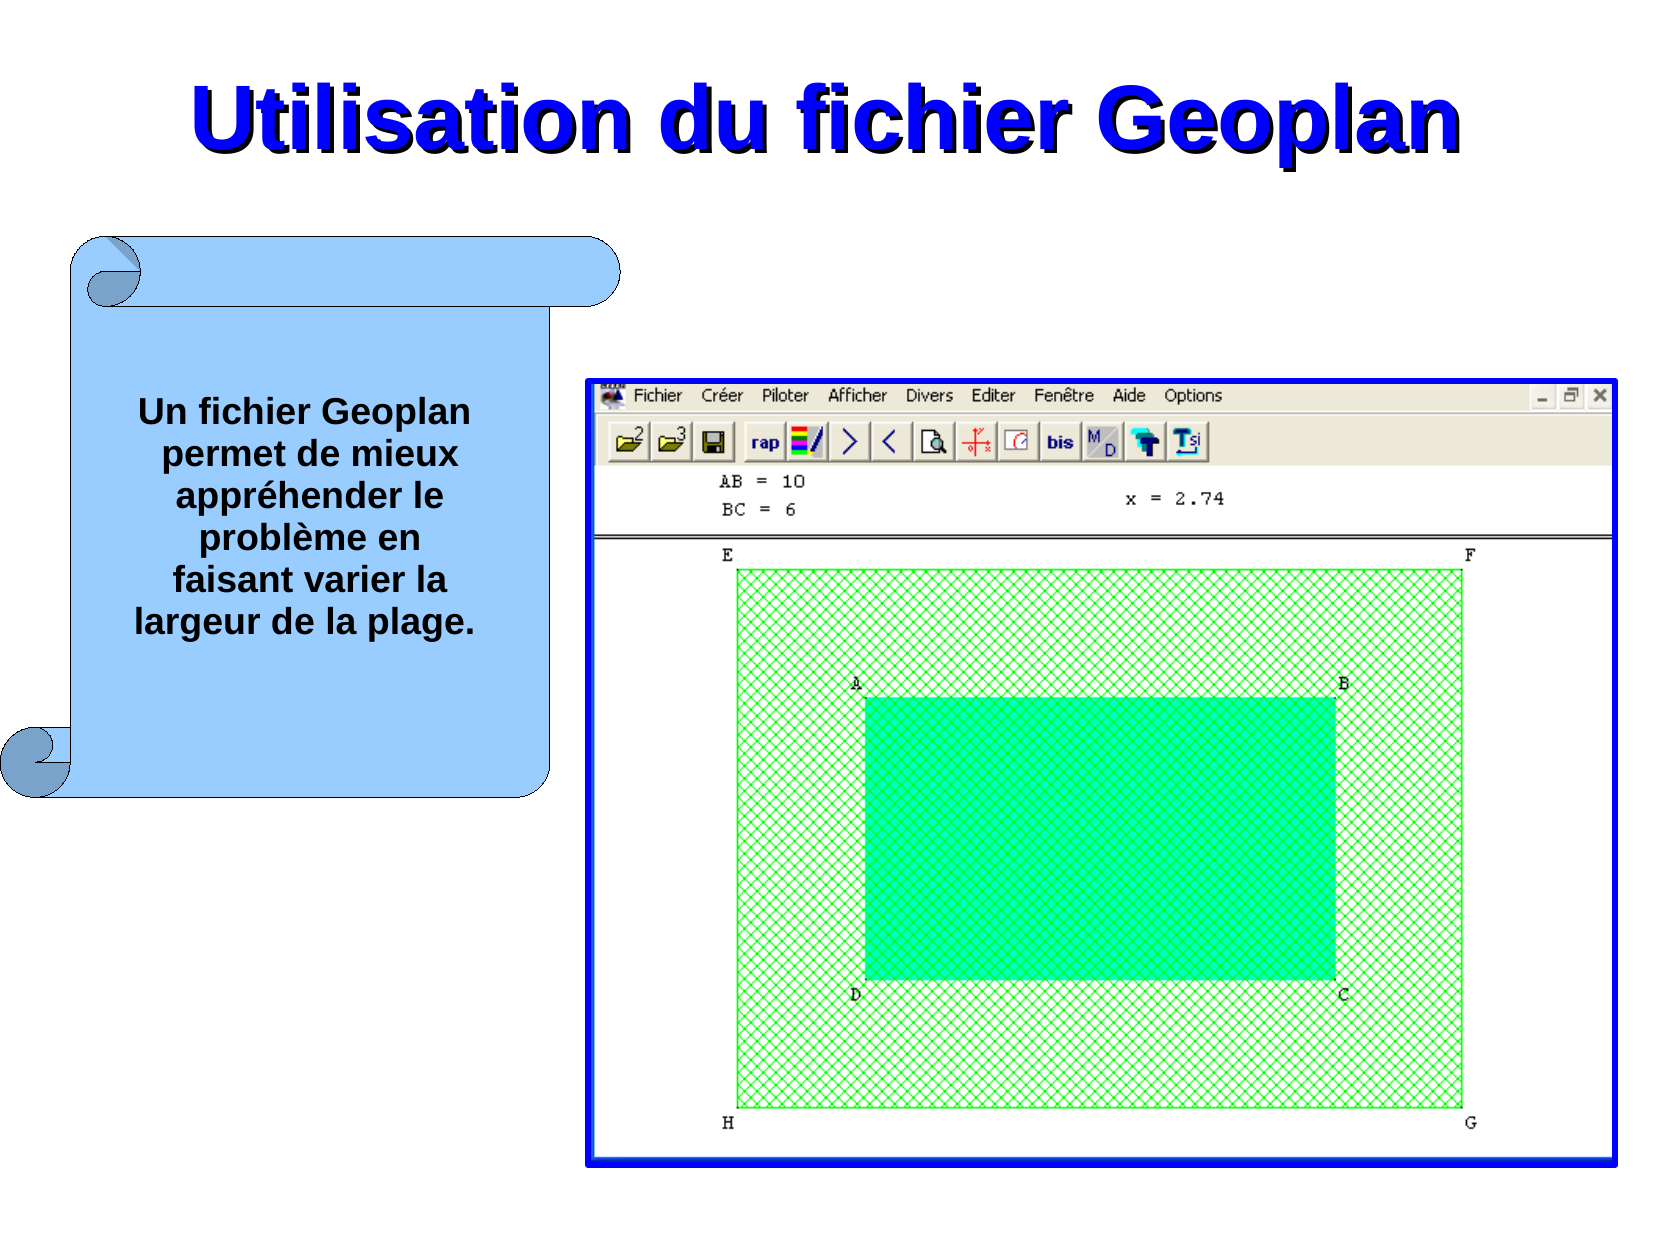

# Utilisation du fichier Geoplan
Un fichier Geoplan
permet de mieux
appréhender le
problème en
faisant varier la
largeur de la plage.